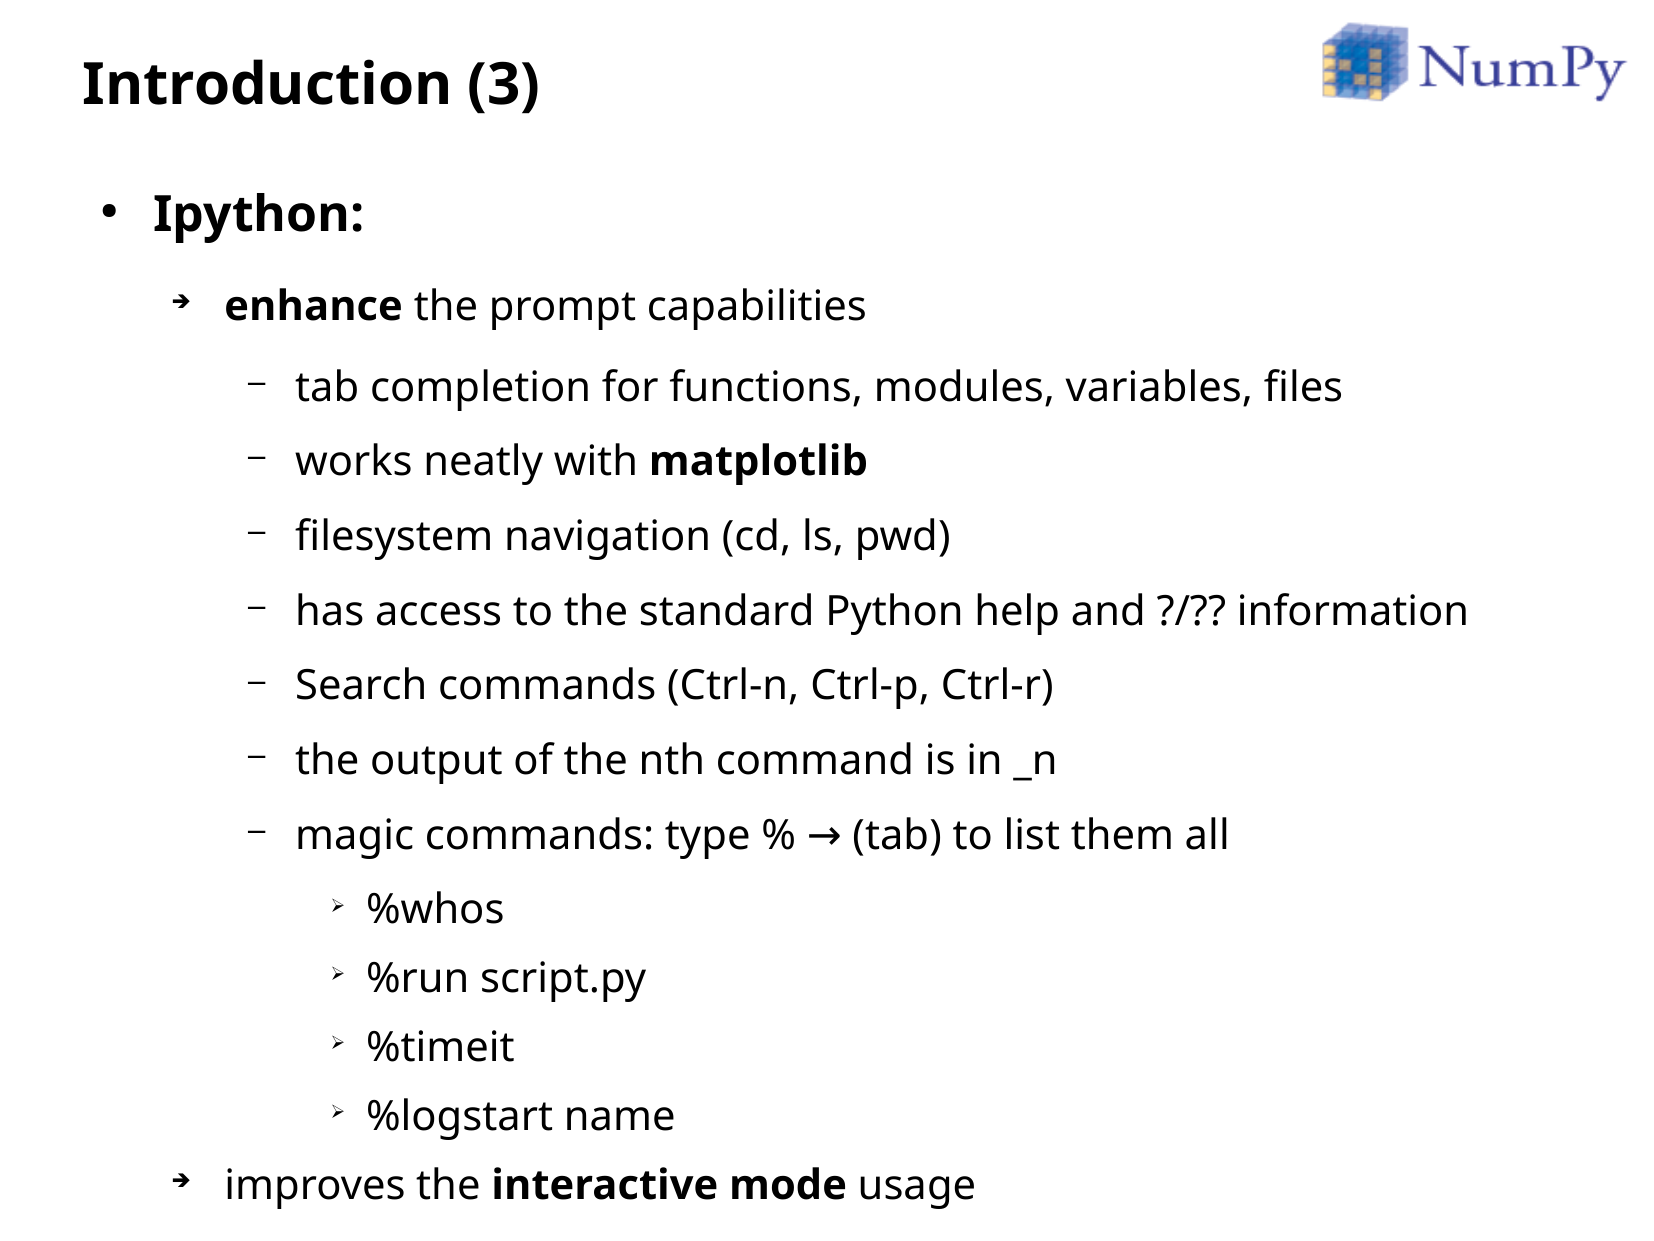

# Introduction (3)
Ipython:
enhance the prompt capabilities
tab completion for functions, modules, variables, files
works neatly with matplotlib
filesystem navigation (cd, ls, pwd)
has access to the standard Python help and ?/?? information
Search commands (Ctrl-n, Ctrl-p, Ctrl-r)
the output of the nth command is in _n
magic commands: type % → (tab) to list them all
%whos
%run script.py
%timeit
%logstart name
improves the interactive mode usage